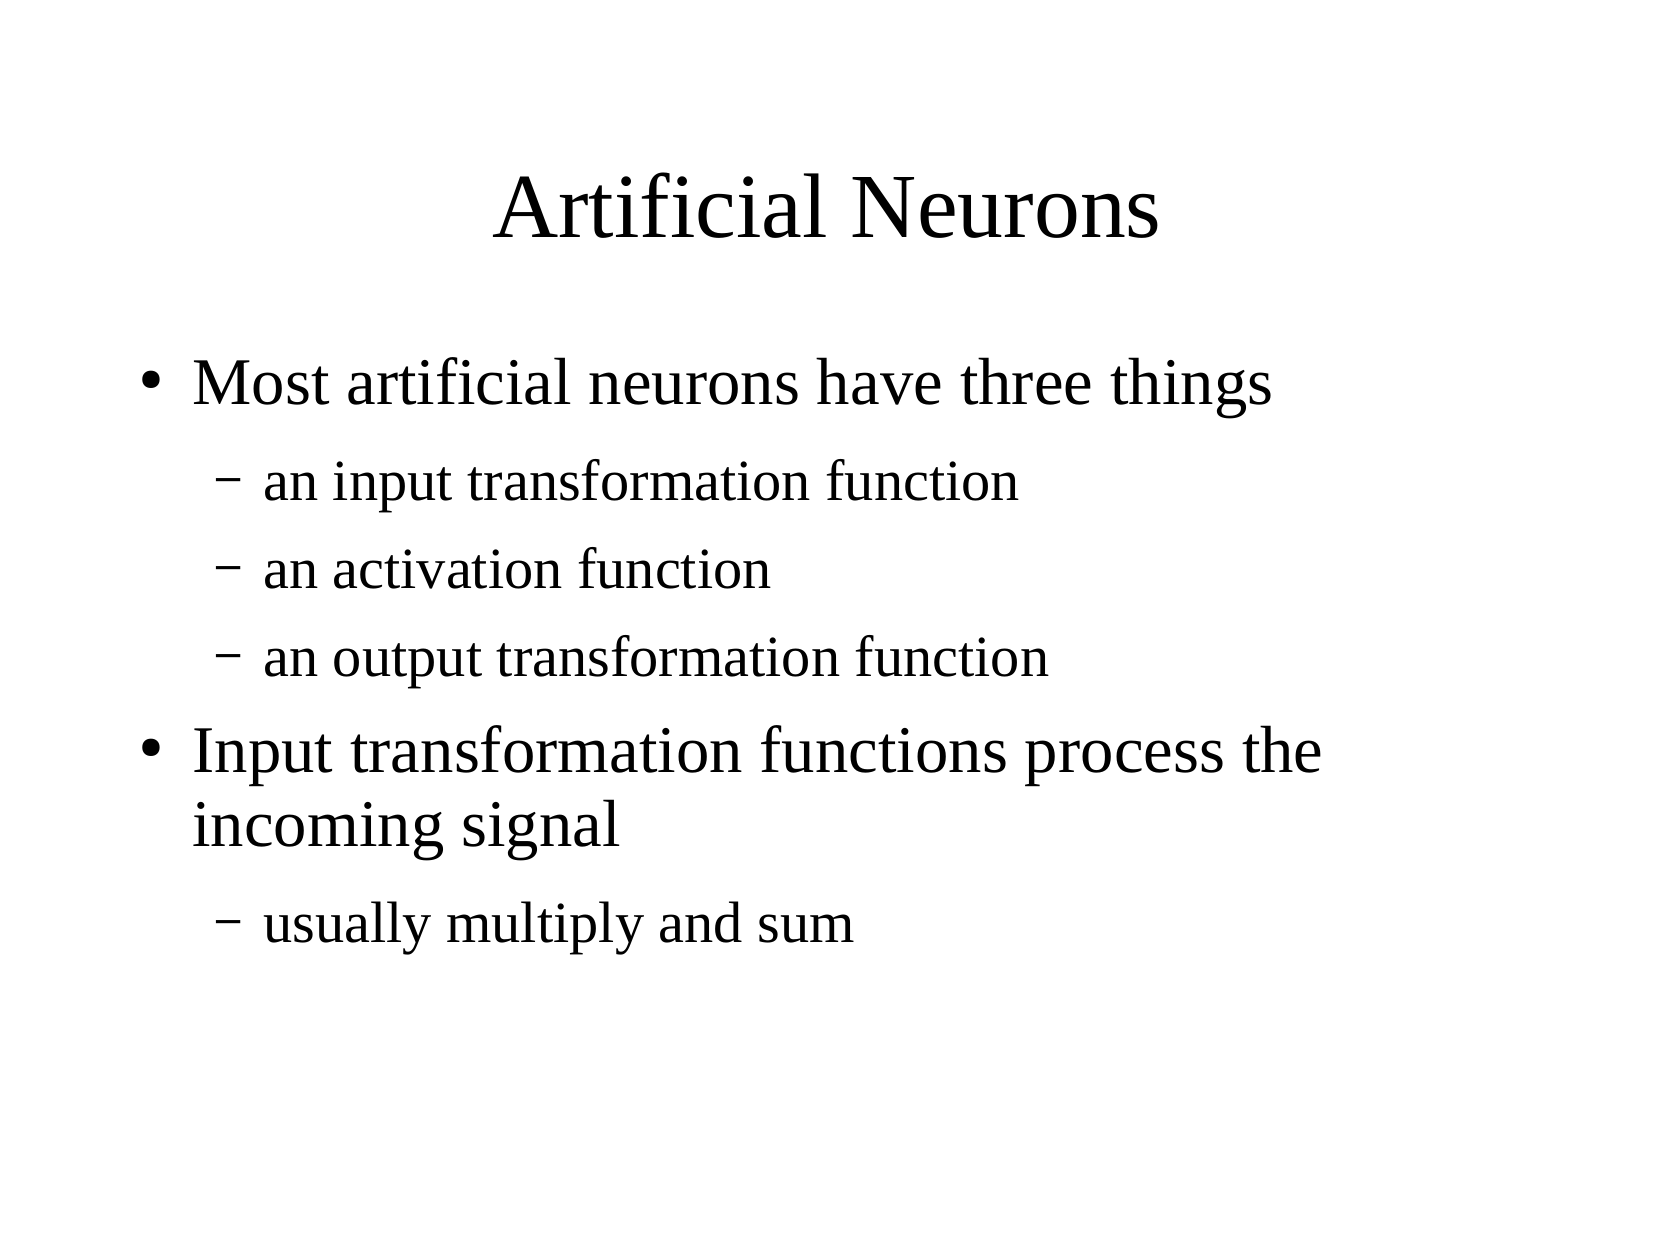

# Artificial Neurons
Most artificial neurons have three things
an input transformation function
an activation function
an output transformation function
Input transformation functions process the incoming signal
usually multiply and sum